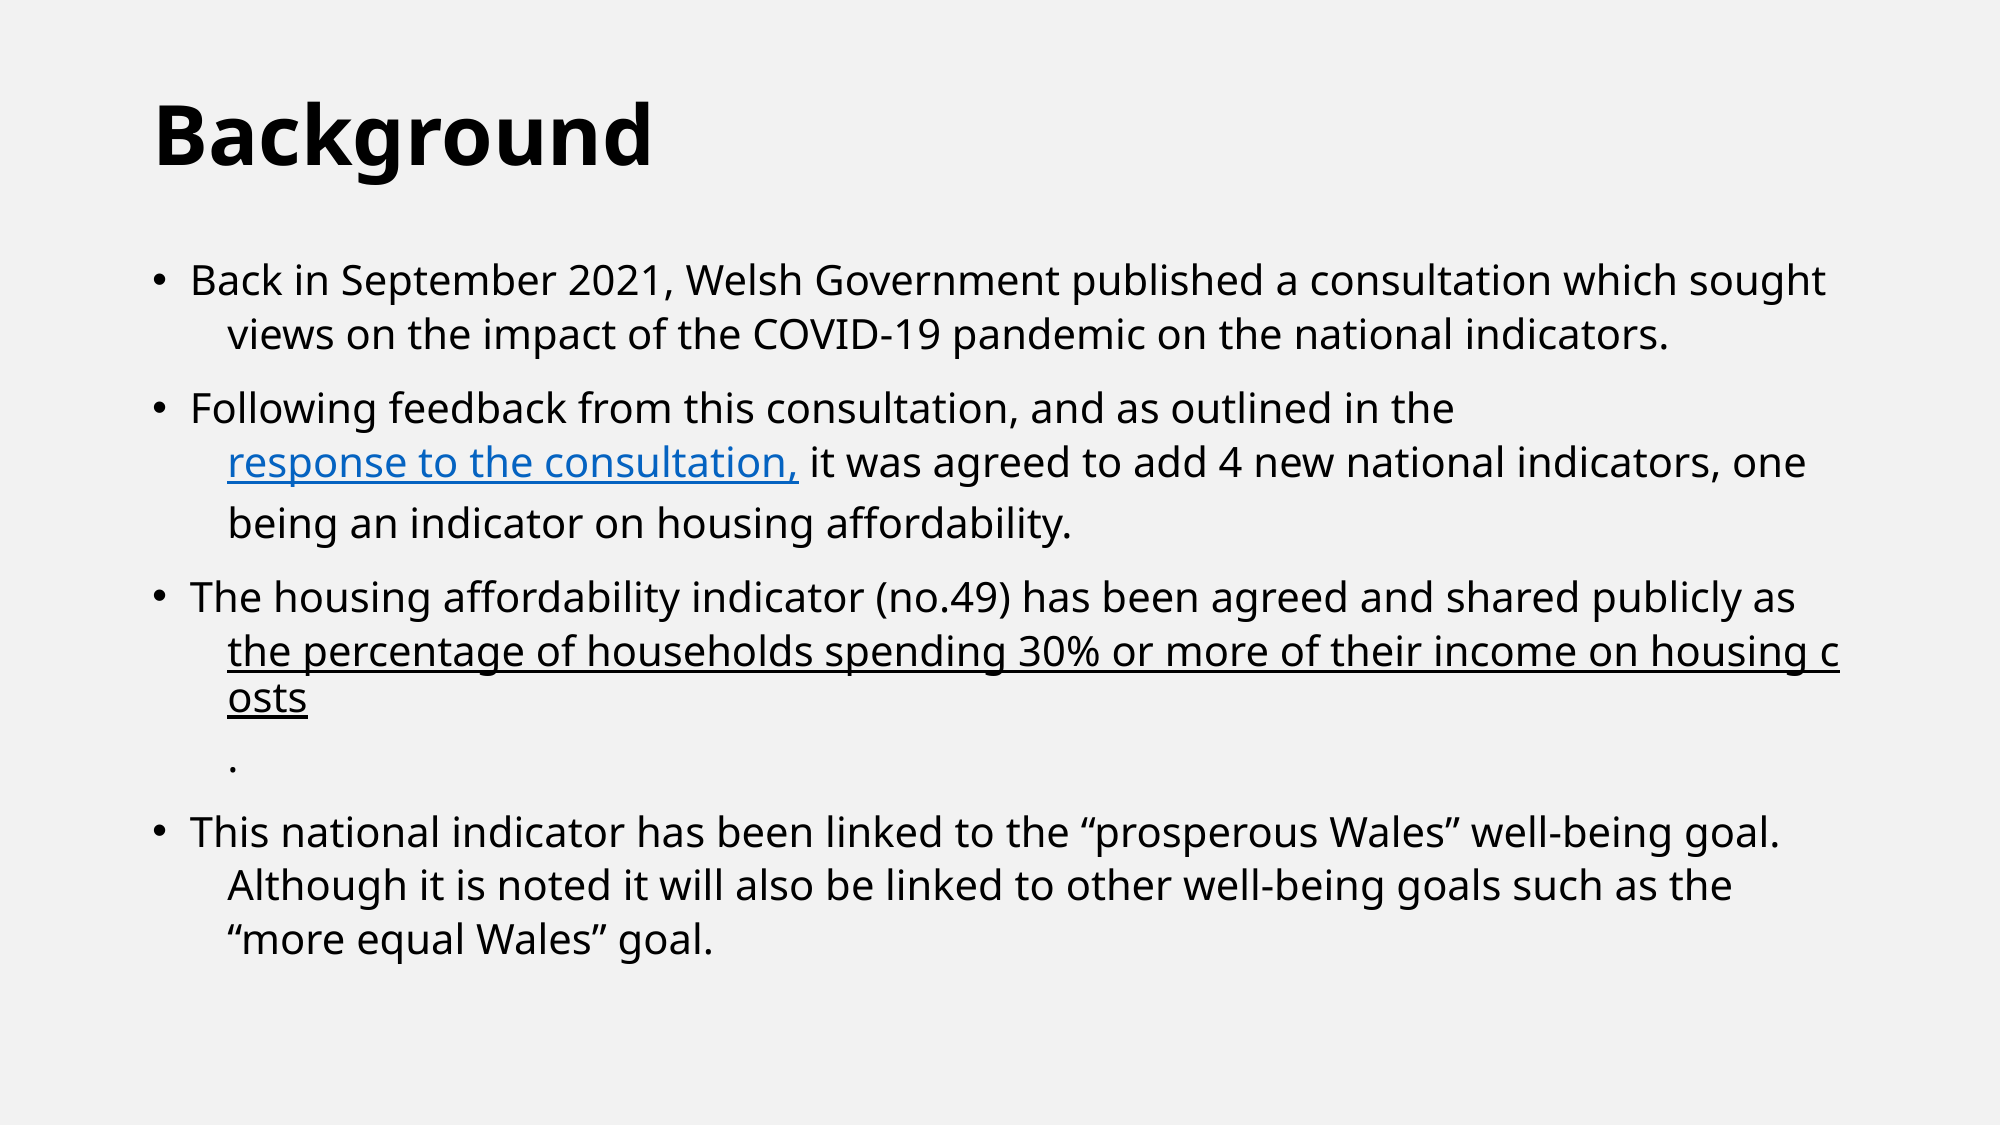

Background
# Back in September 2021, Welsh Government published a consultation which sought views on the impact of the COVID-19 pandemic on the national indicators.
Following feedback from this consultation, and as outlined in the response to the consultation, it was agreed to add 4 new national indicators, one being an indicator on housing affordability.
The housing affordability indicator (no.49) has been agreed and shared publicly as the percentage of households spending 30% or more of their income on housing costs.
This national indicator has been linked to the “prosperous Wales” well-being goal. Although it is noted it will also be linked to other well-being goals such as the “more equal Wales” goal.